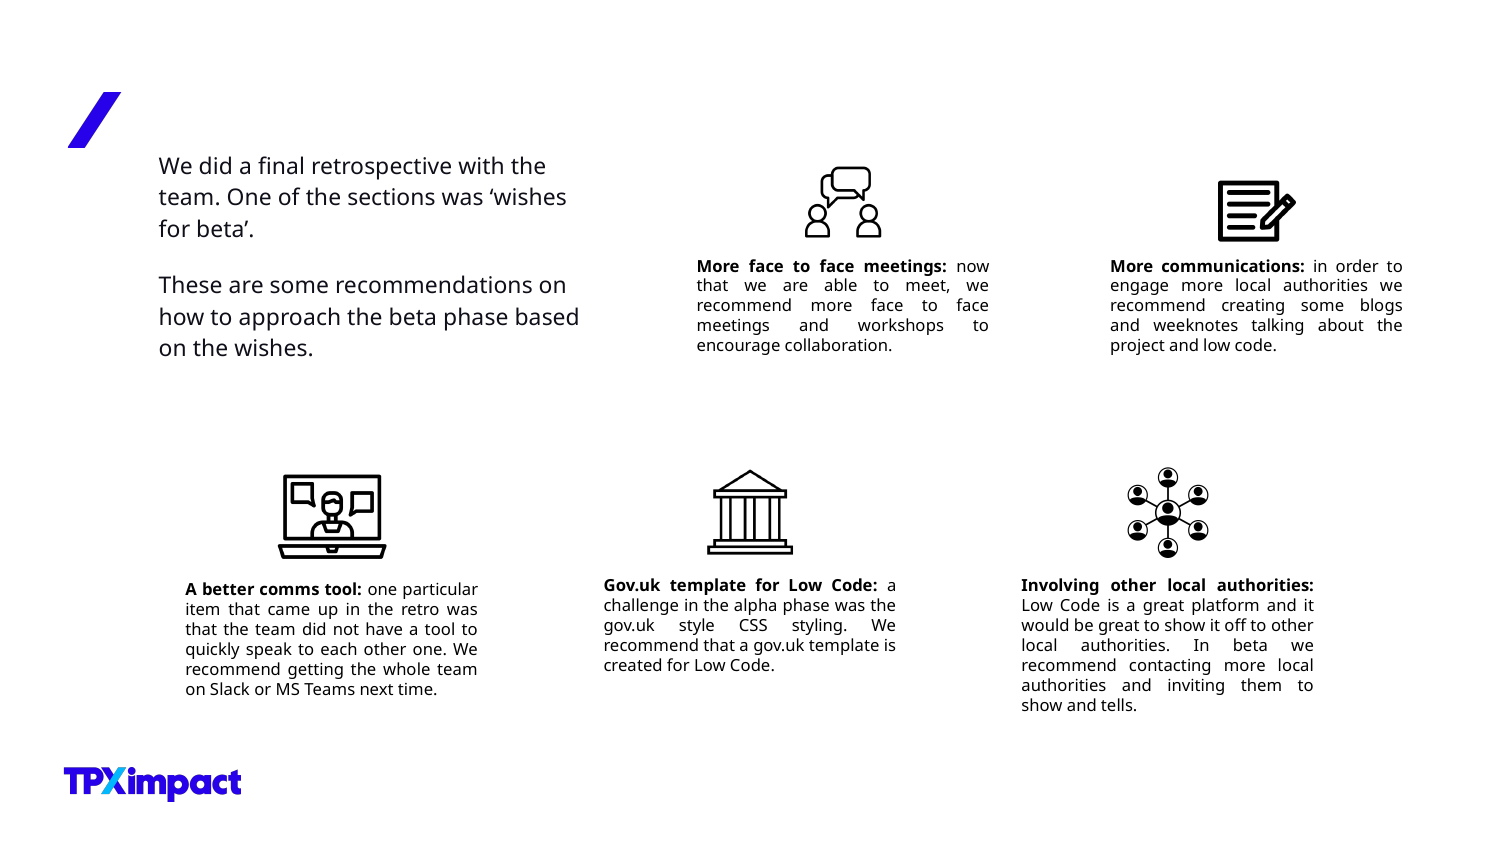

We did a final retrospective with the team. One of the sections was ‘wishes for beta’.
These are some recommendations on how to approach the beta phase based on the wishes.
More face to face meetings: now that we are able to meet, we recommend more face to face meetings and workshops to encourage collaboration.
More communications: in order to engage more local authorities we recommend creating some blogs and weeknotes talking about the project and low code.
Gov.uk template for Low Code: a challenge in the alpha phase was the gov.uk style CSS styling. We recommend that a gov.uk template is created for Low Code.
Involving other local authorities: Low Code is a great platform and it would be great to show it off to other local authorities. In beta we recommend contacting more local authorities and inviting them to show and tells.
A better comms tool: one particular item that came up in the retro was that the team did not have a tool to quickly speak to each other one. We recommend getting the whole team on Slack or MS Teams next time.